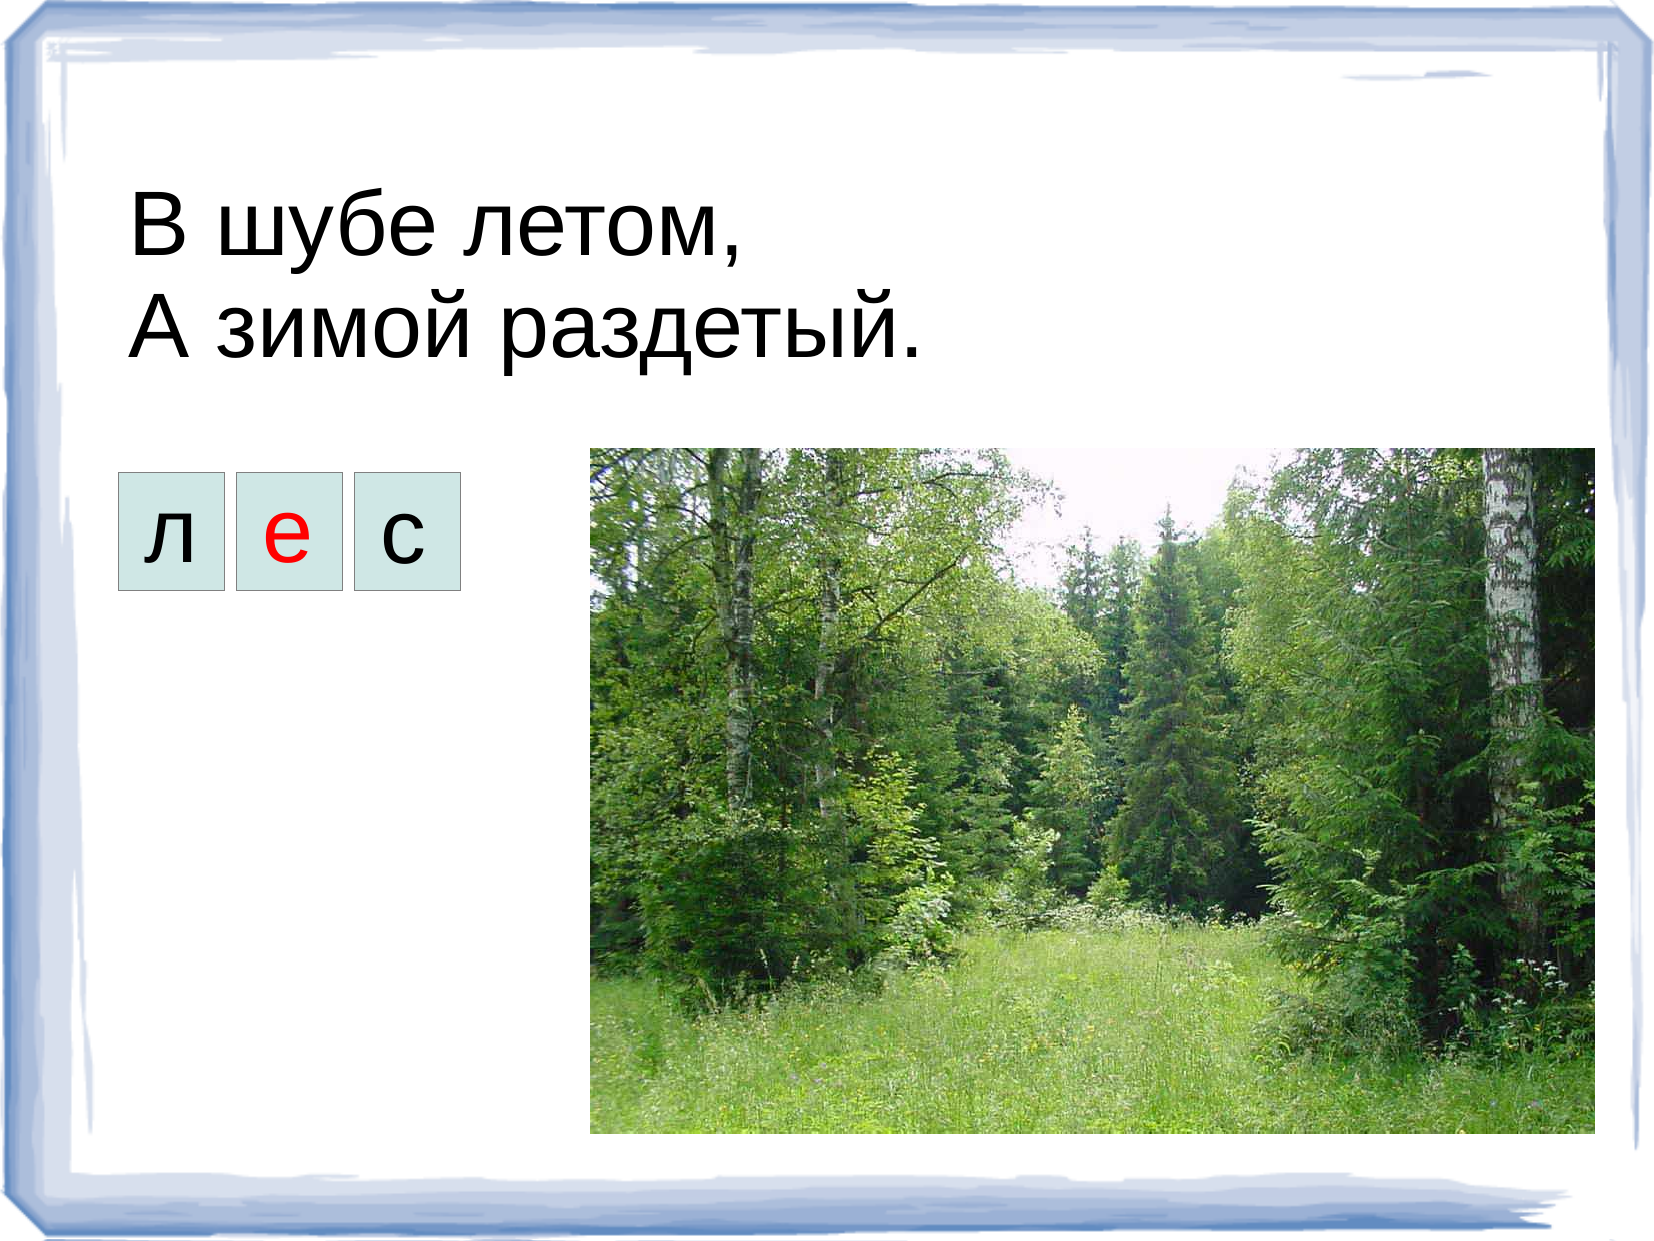

В шубе летом,
А зимой раздетый.
л
е
с